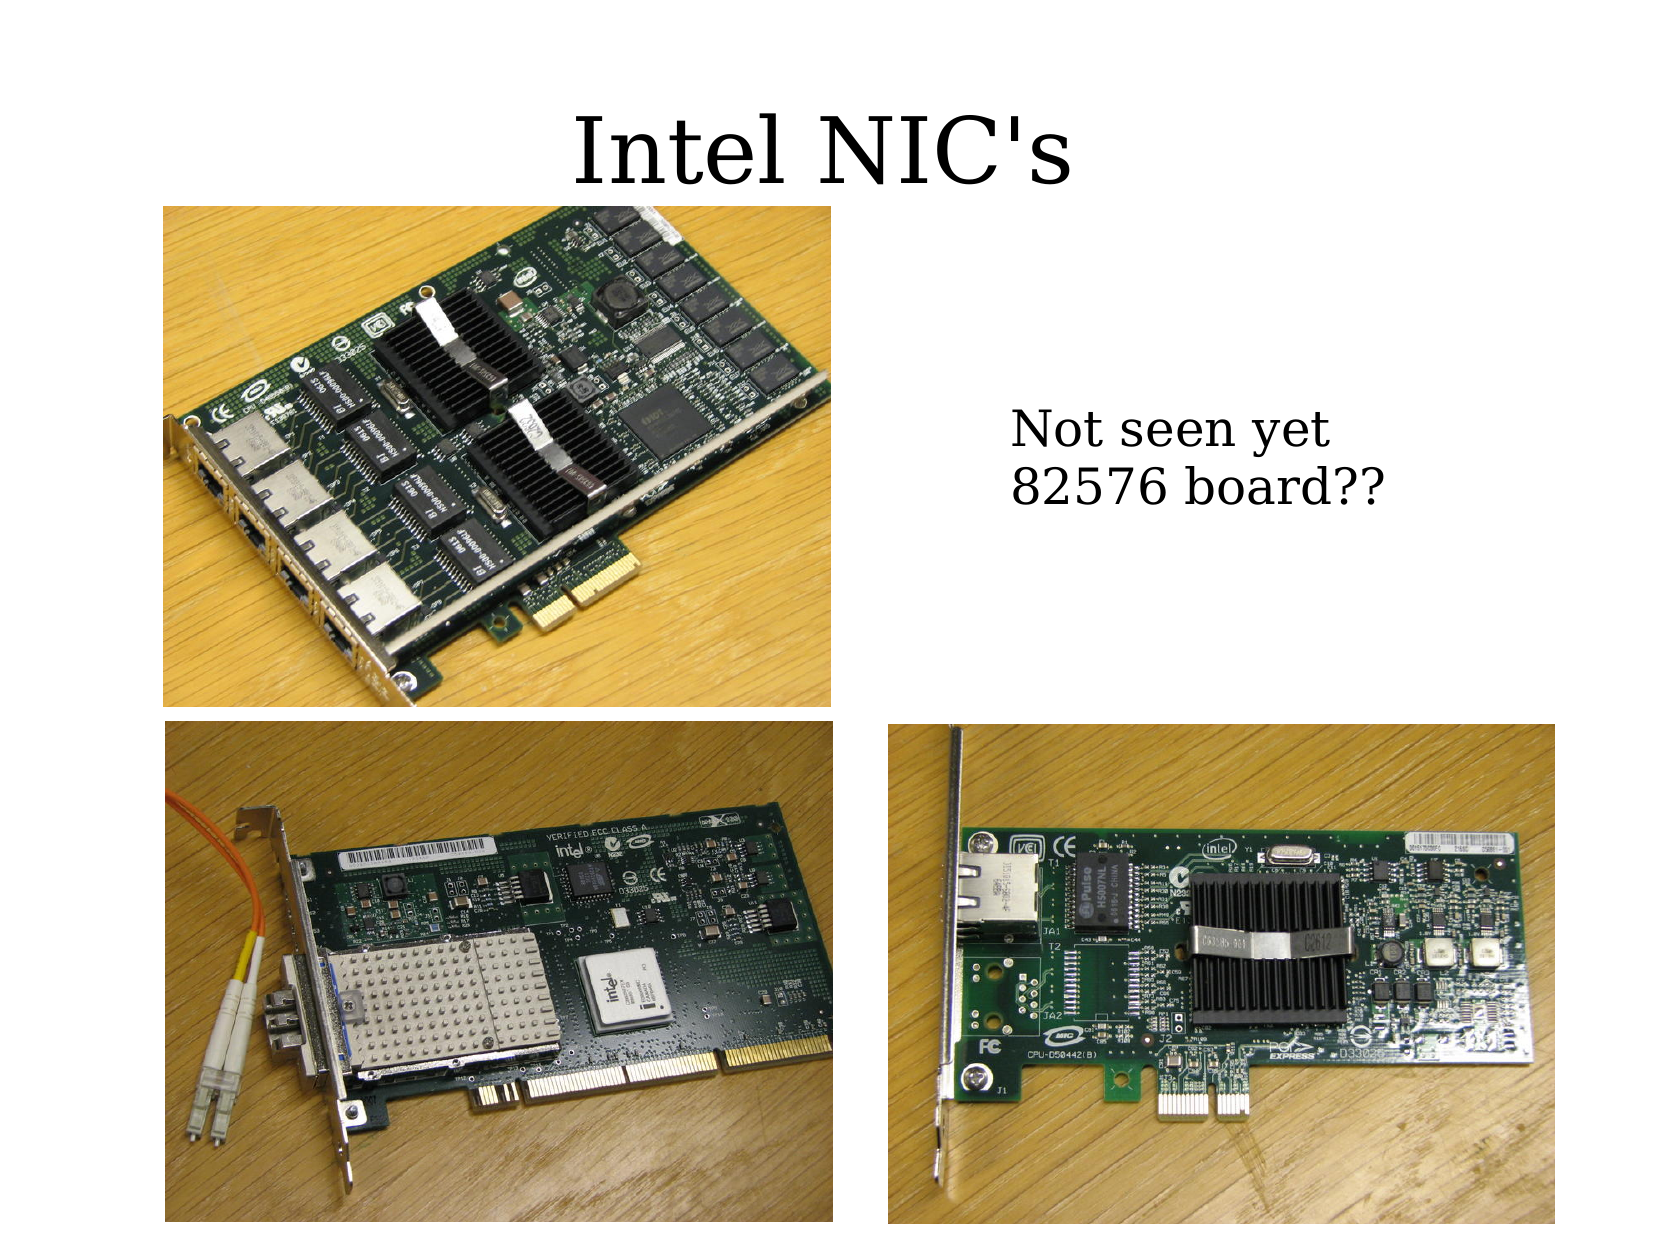

# Intel NIC's
Not seen yet
82576 board??